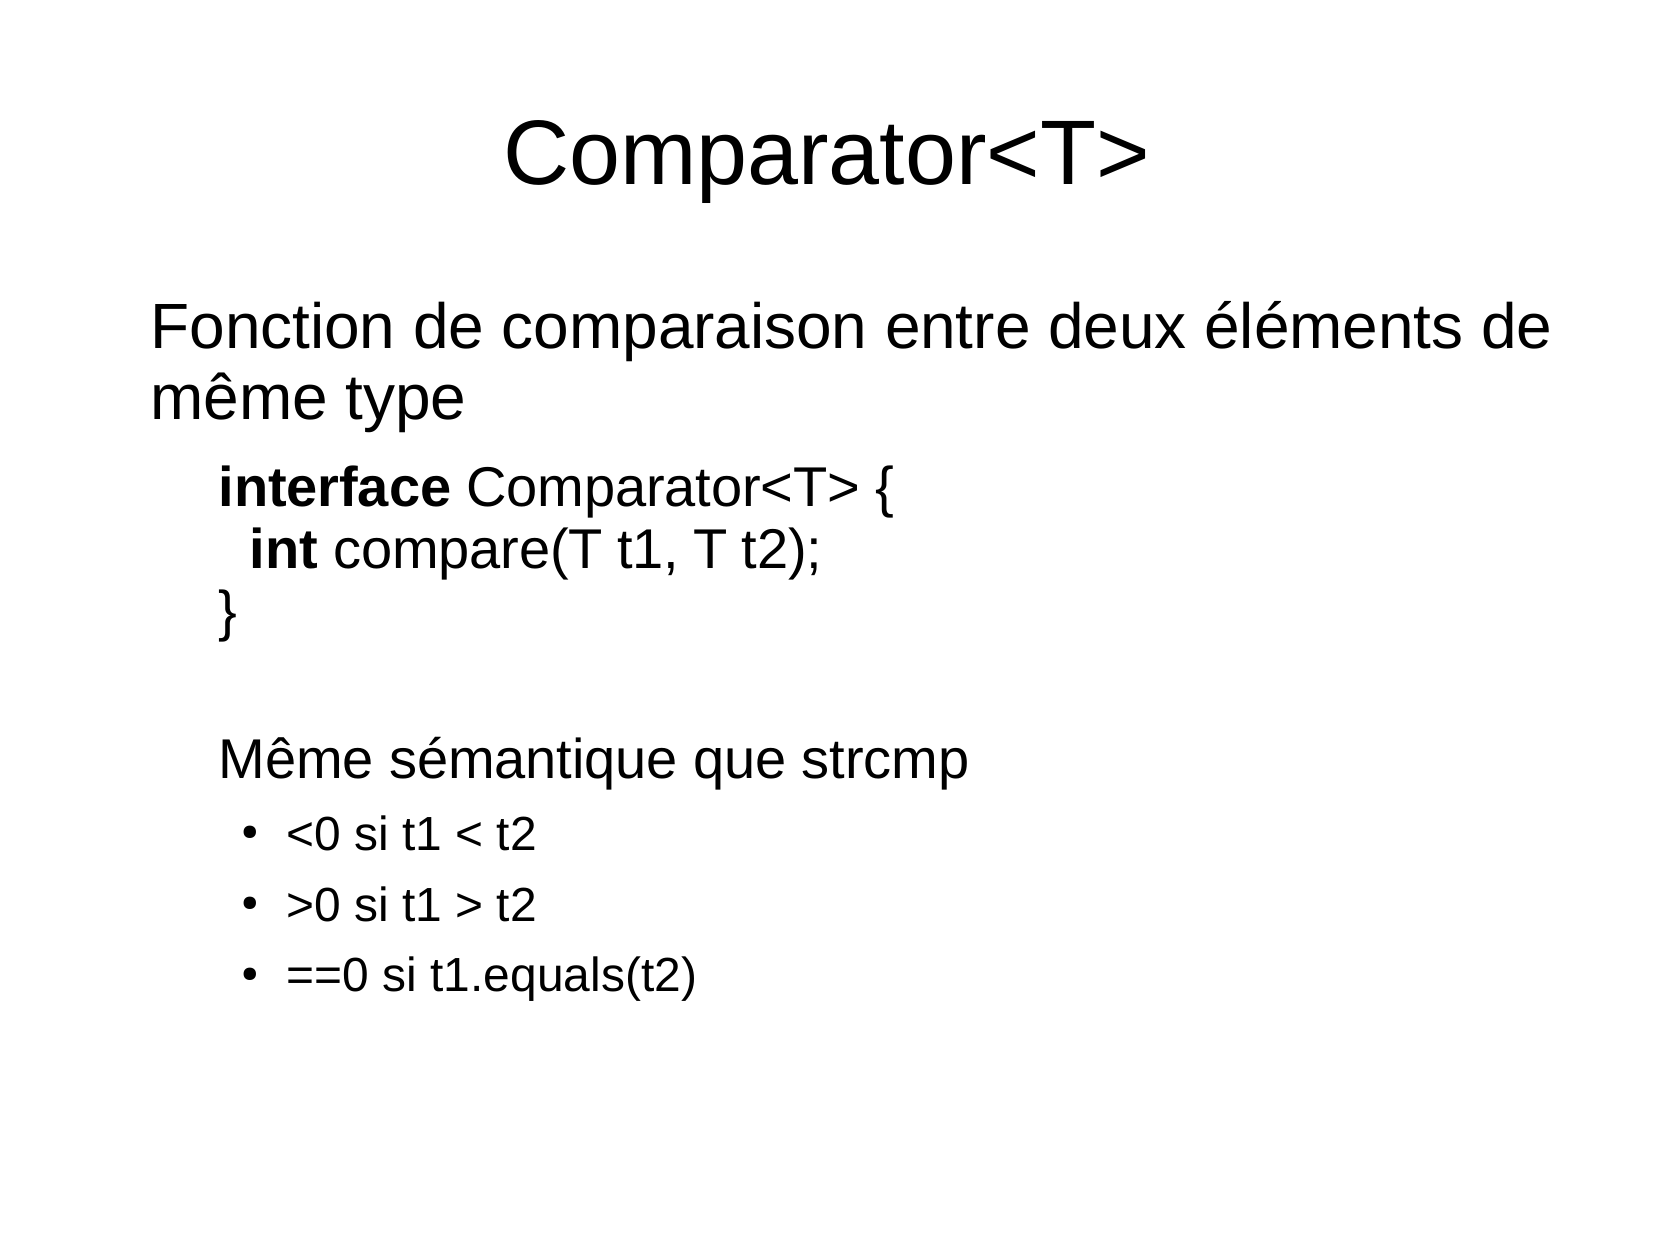

# Comparator<T>
Fonction de comparaison entre deux éléments de même type
interface Comparator<T> {
 int compare(T t1, T t2);
}
Même sémantique que strcmp
<0 si t1 < t2
>0 si t1 > t2
==0 si t1.equals(t2)